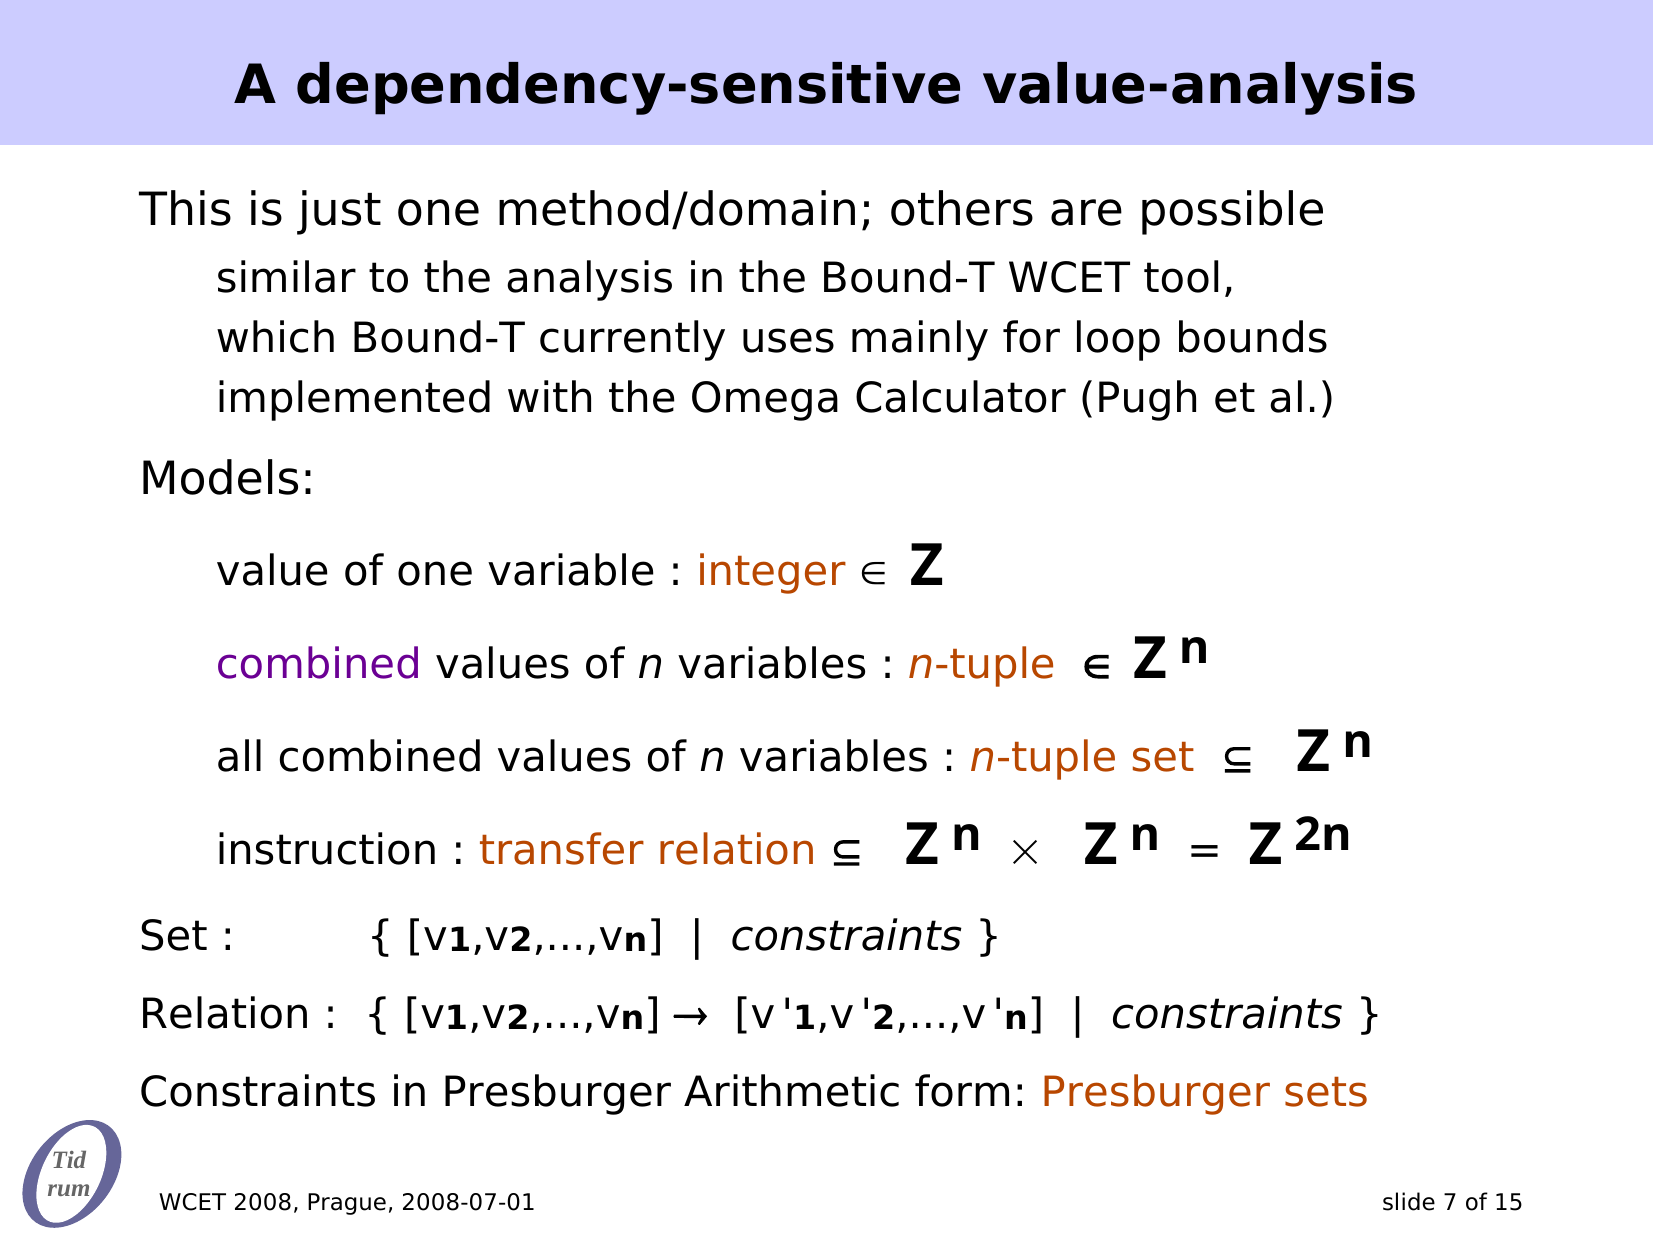

# A dependency-sensitive value-analysis
This is just one method/domain; others are possible
similar to the analysis in the Bound-T WCET tool,
which Bound-T currently uses mainly for loop bounds
implemented with the Omega Calculator (Pugh et al.)
Models:
value of one variable : integer  Z
combined values of n variables : n-tuple  Z n
all combined values of n variables : n-tuple set  Z n
instruction : transfer relation  Z n  Z n = Z 2n
Set : { [v1,v2,...,vn] | constraints }
Relation : { [v1,v2,...,vn]  [v'1,v'2,...,v'n] | constraints }
Constraints in Presburger Arithmetic form: Presburger sets